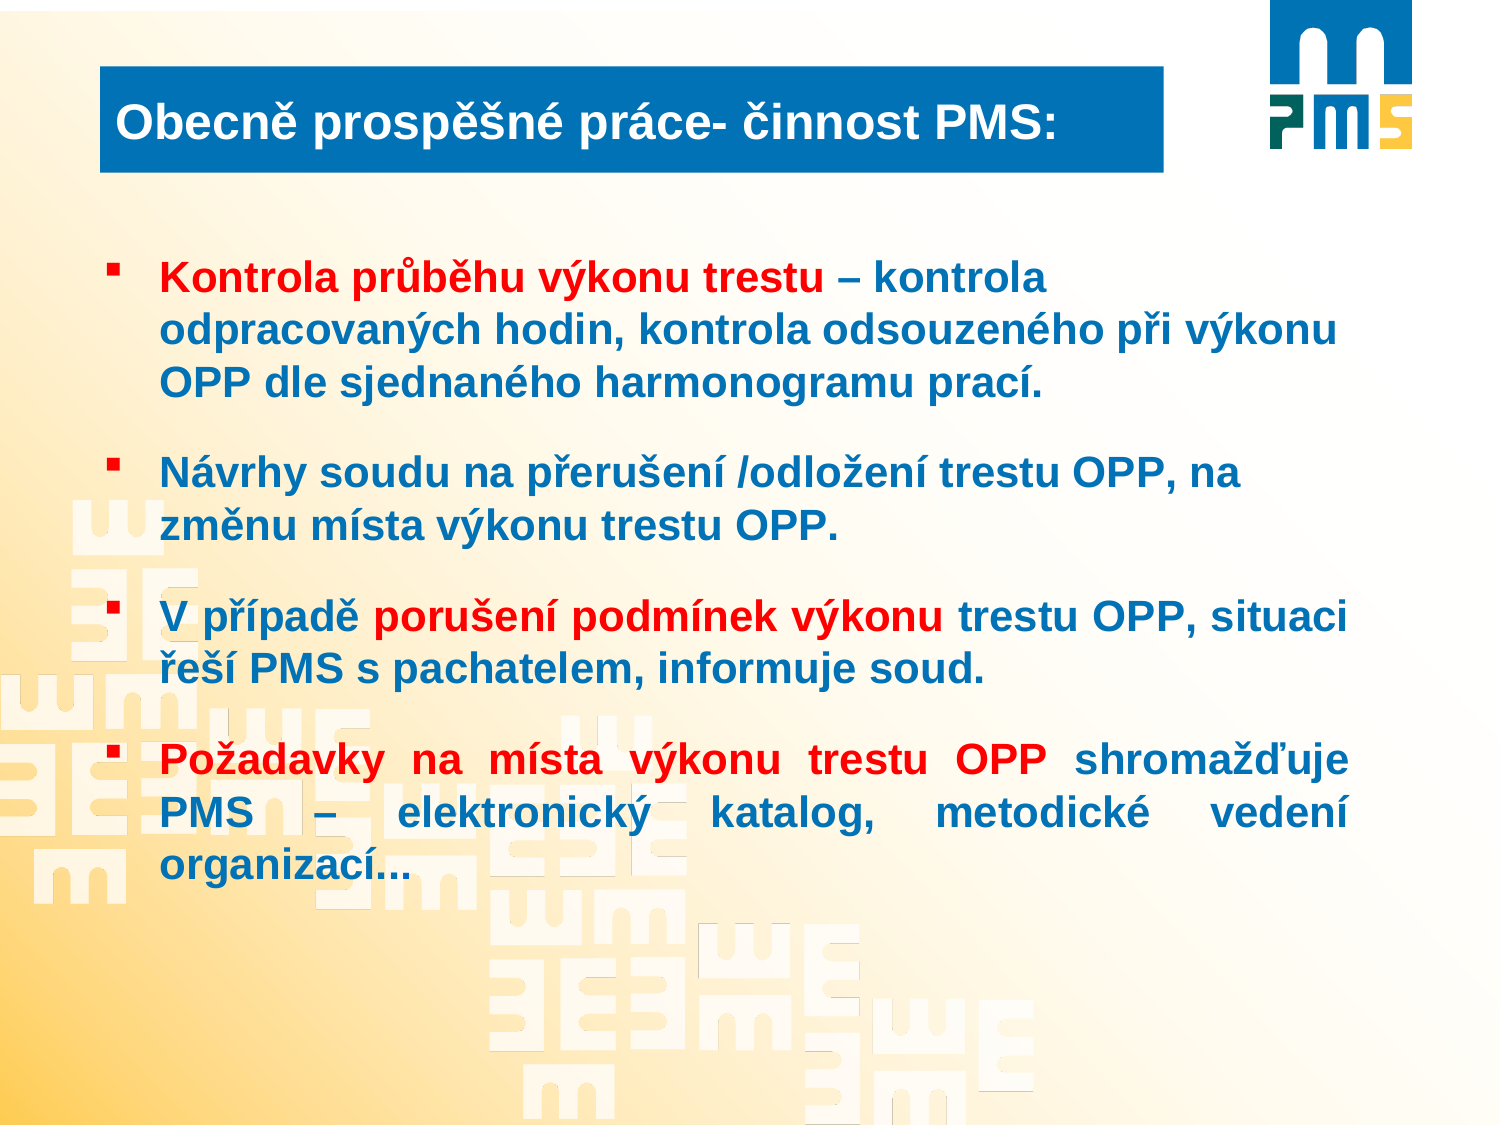

# Obecně prospěšné práce- činnost PMS:
Kontrola průběhu výkonu trestu – kontrola odpracovaných hodin, kontrola odsouzeného při výkonu OPP dle sjednaného harmonogramu prací.
Návrhy soudu na přerušení /odložení trestu OPP, na změnu místa výkonu trestu OPP.
V případě porušení podmínek výkonu trestu OPP, situaci řeší PMS s pachatelem, informuje soud.
Požadavky na místa výkonu trestu OPP shromažďuje PMS – elektronický katalog, metodické vedení organizací...